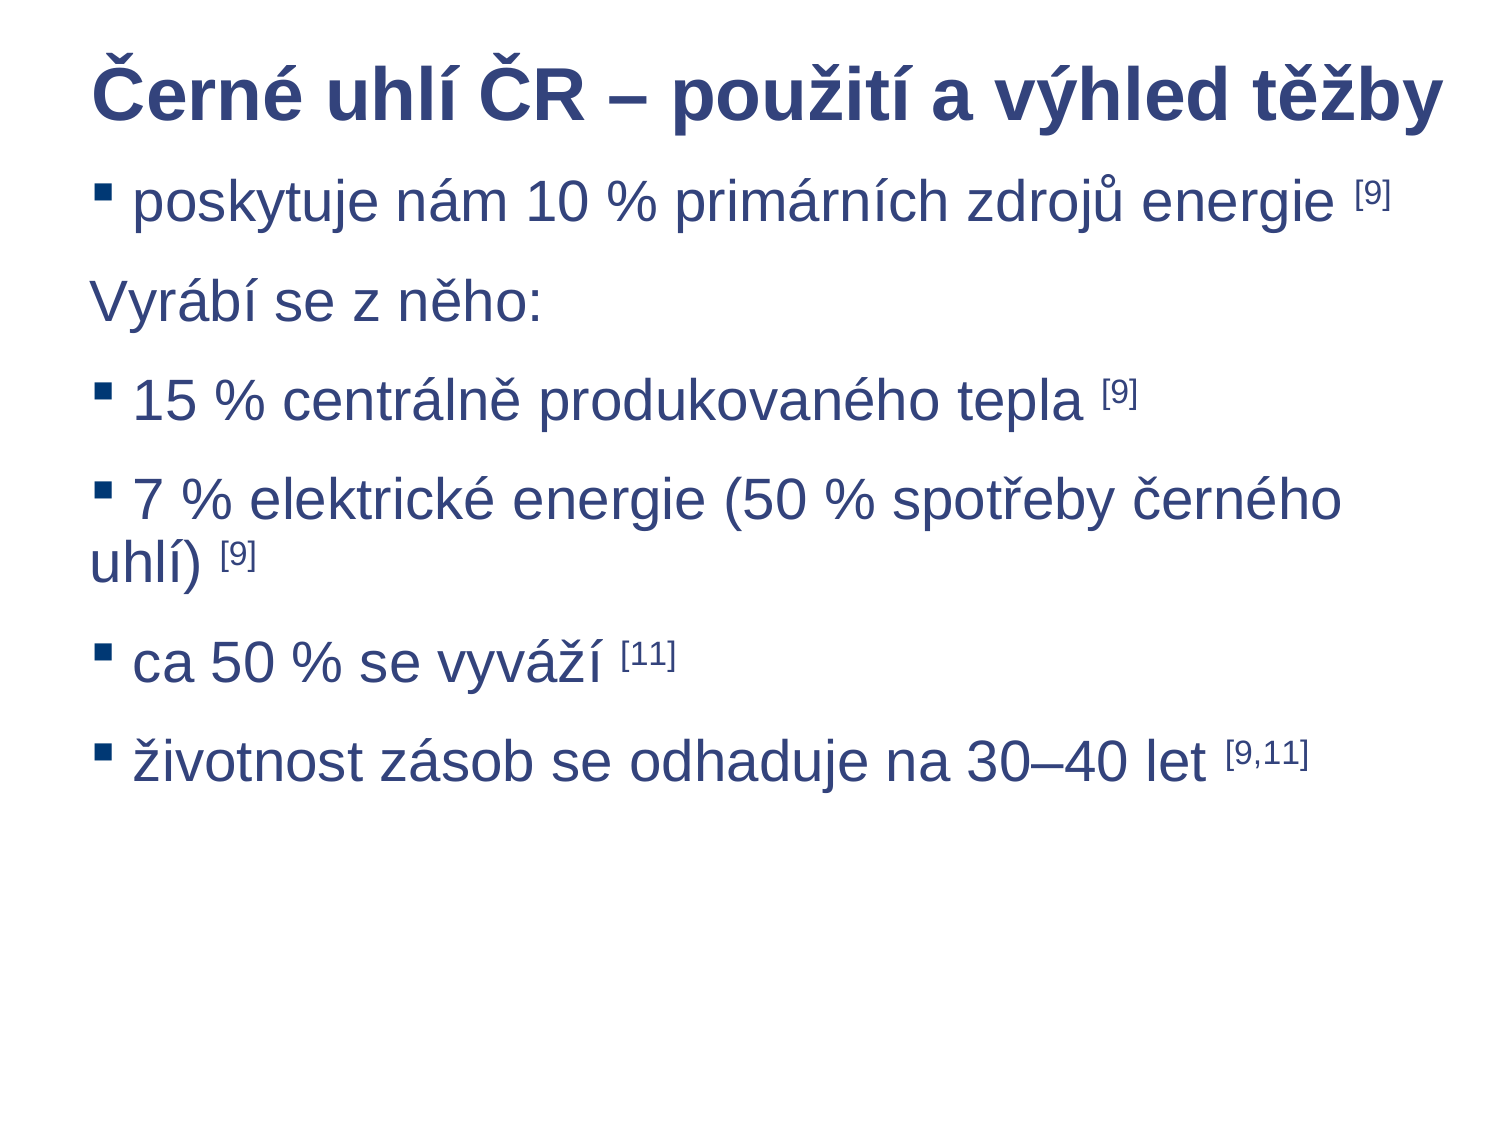

Černé uhlí ČR – použití a výhled těžby
 poskytuje nám 10 % primárních zdrojů energie [9]
Vyrábí se z něho:
 15 % centrálně produkovaného tepla [9]
 7 % elektrické energie (50 % spotřeby černého uhlí) [9]
 ca 50 % se vyváží [11]
 životnost zásob se odhaduje na 30–40 let [9,11]